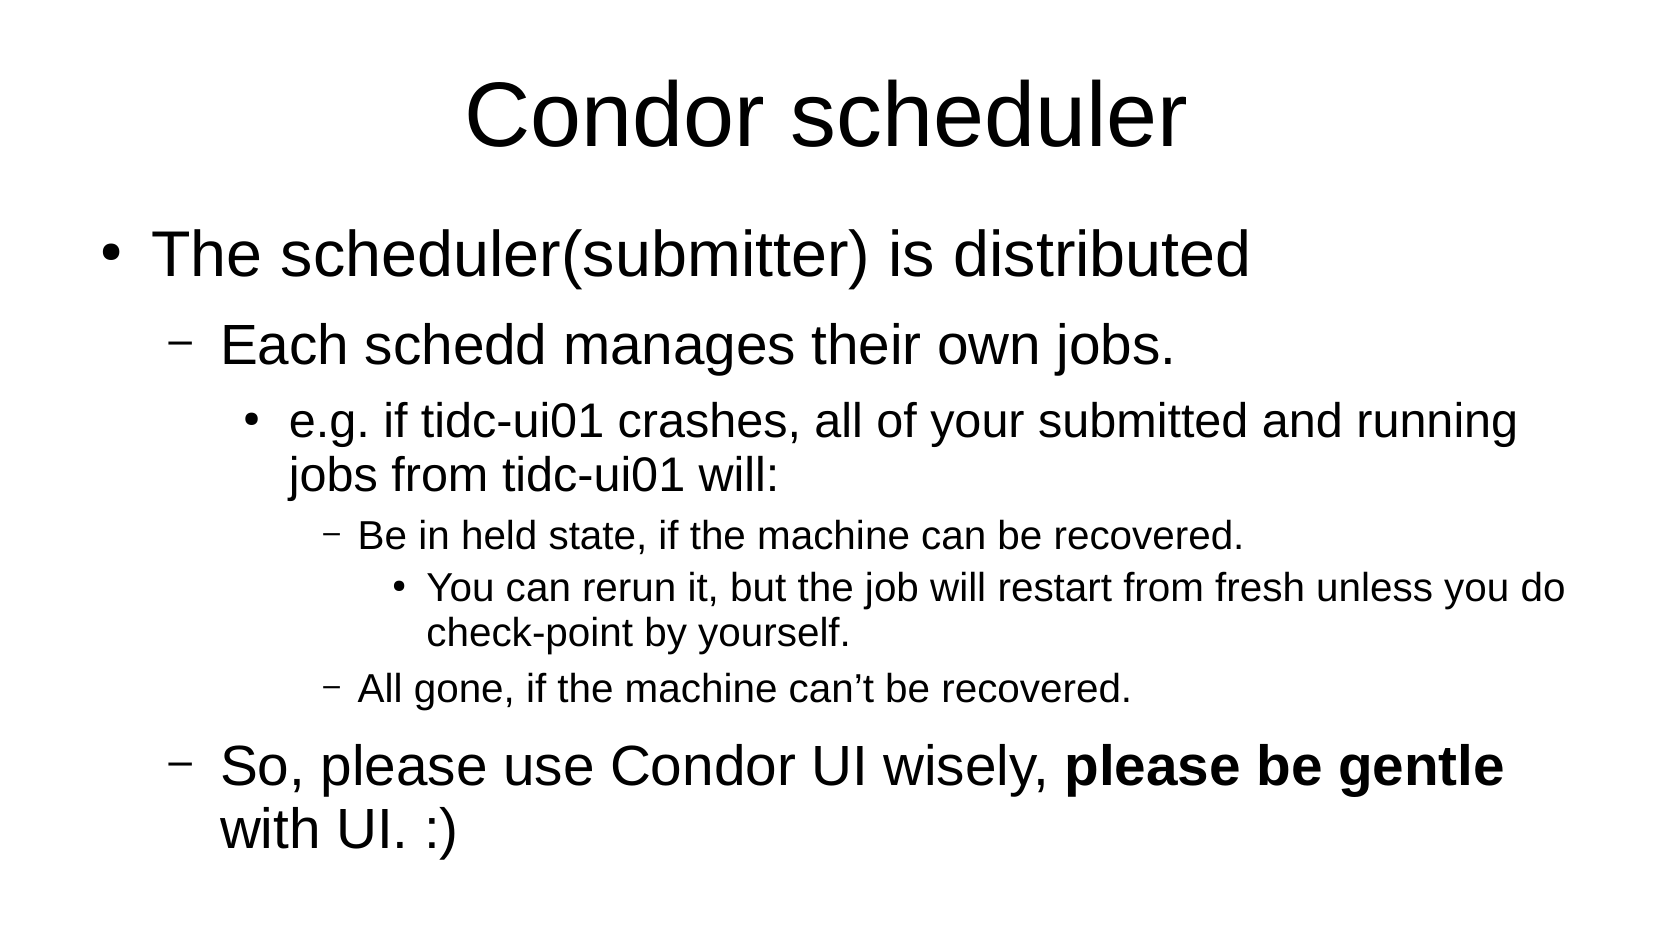

# Condor scheduler
The scheduler(submitter) is distributed
Each schedd manages their own jobs.
e.g. if tidc-ui01 crashes, all of your submitted and running jobs from tidc-ui01 will:
Be in held state, if the machine can be recovered.
You can rerun it, but the job will restart from fresh unless you do check-point by yourself.
All gone, if the machine can’t be recovered.
So, please use Condor UI wisely, please be gentle with UI. :)